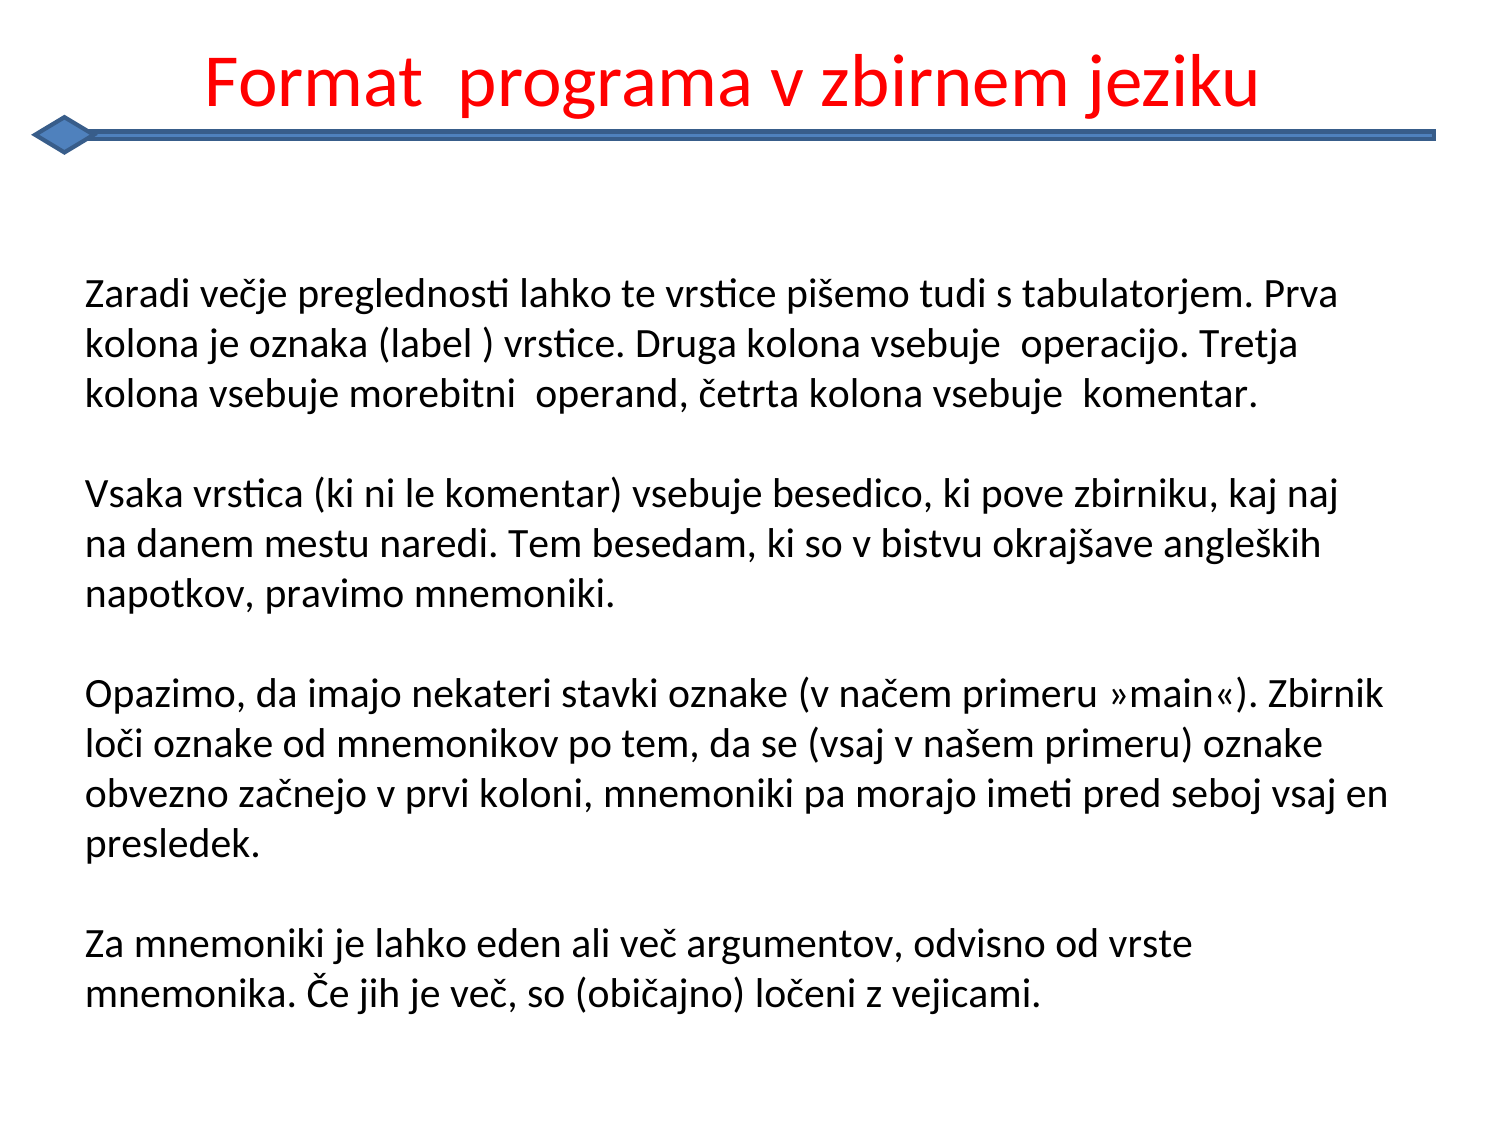

# Format programa v zbirnem jeziku
Zaradi večje preglednosti lahko te vrstice pišemo tudi s tabulatorjem. Prva kolona je oznaka (label ) vrstice. Druga kolona vsebuje  operacijo. Tretja kolona vsebuje morebitni  operand, četrta kolona vsebuje  komentar.
Vsaka vrstica (ki ni le komentar) vsebuje besedico, ki pove zbirniku, kaj naj na danem mestu naredi. Tem besedam, ki so v bistvu okrajšave angleških napotkov, pravimo mnemoniki.
Opazimo, da imajo nekateri stavki oznake (v načem primeru »main«). Zbirnik loči oznake od mnemonikov po tem, da se (vsaj v našem primeru) oznake obvezno začnejo v prvi koloni, mnemoniki pa morajo imeti pred seboj vsaj en presledek.
Za mnemoniki je lahko eden ali več argumentov, odvisno od vrste mnemonika. Če jih je več, so (običajno) ločeni z vejicami.